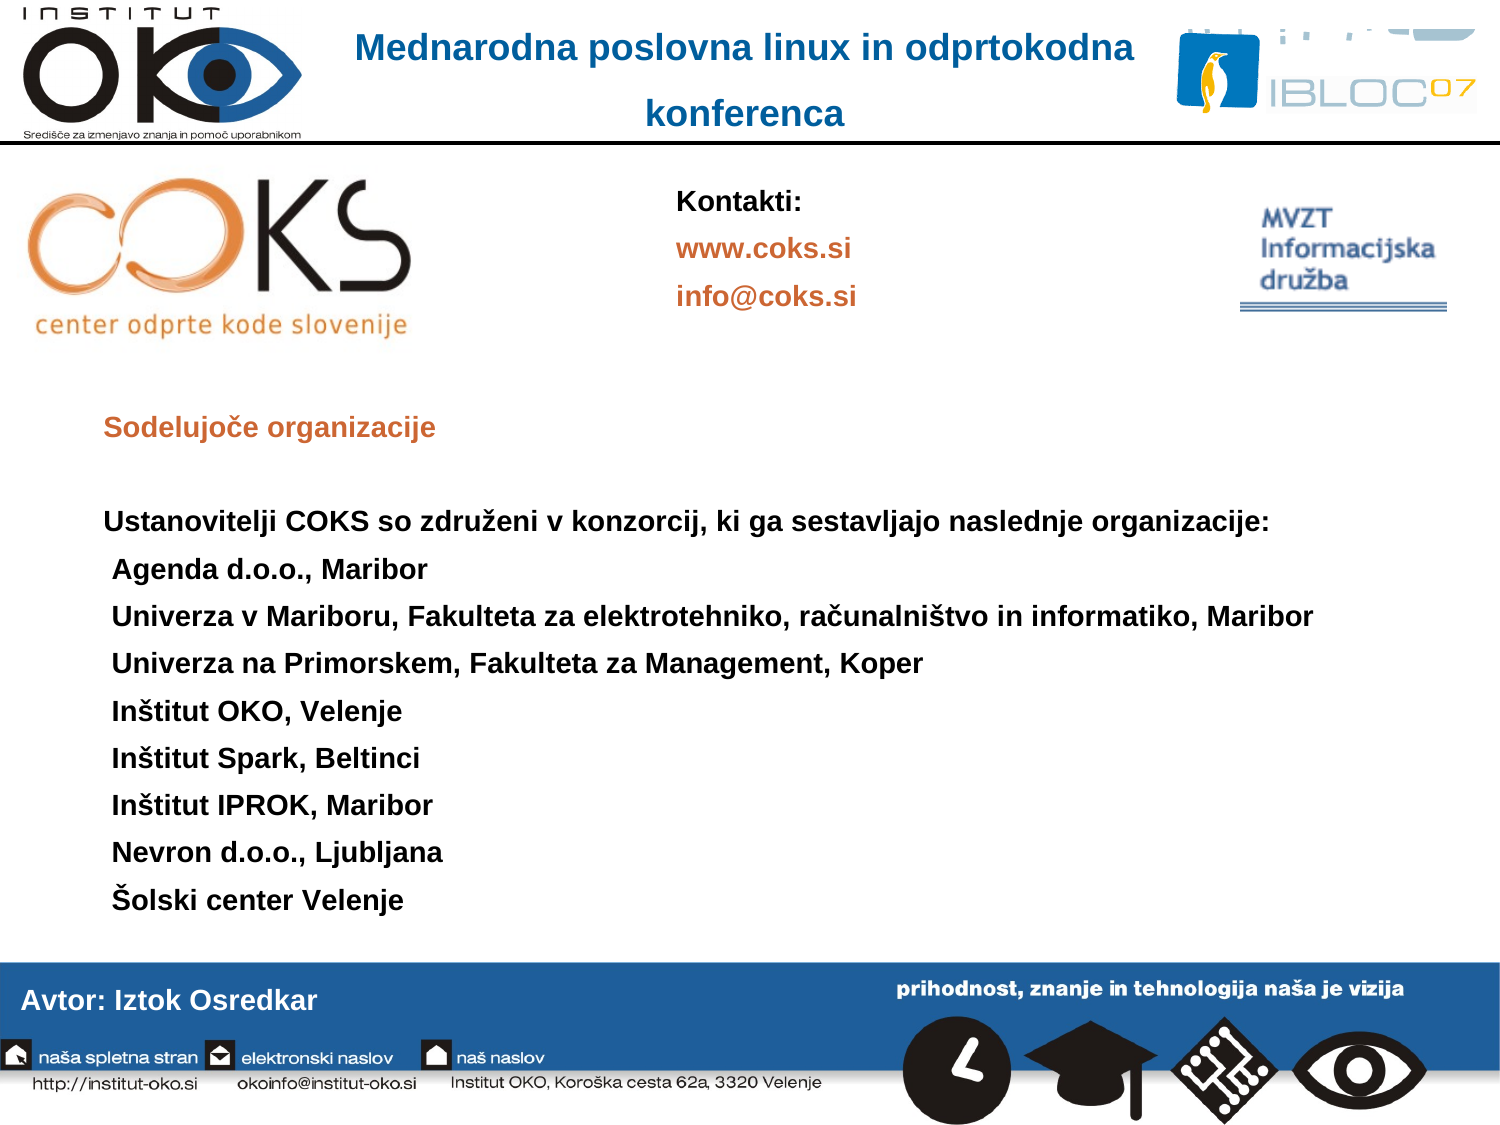

Mednarodna poslovna linux in odprtokodna
konferenca
Kontakti:
www.coks.si
info@coks.si
# Sodelujoče organizacije
Ustanovitelji COKS so združeni v konzorcij, ki ga sestavljajo naslednje organizacije:
 Agenda d.o.o., Maribor
 Univerza v Mariboru, Fakulteta za elektrotehniko, računalništvo in informatiko, Maribor
 Univerza na Primorskem, Fakulteta za Management, Koper
 Inštitut OKO, Velenje
 Inštitut Spark, Beltinci
 Inštitut IPROK, Maribor
 Nevron d.o.o., Ljubljana
 Šolski center Velenje
Avtor: Iztok Osredkar